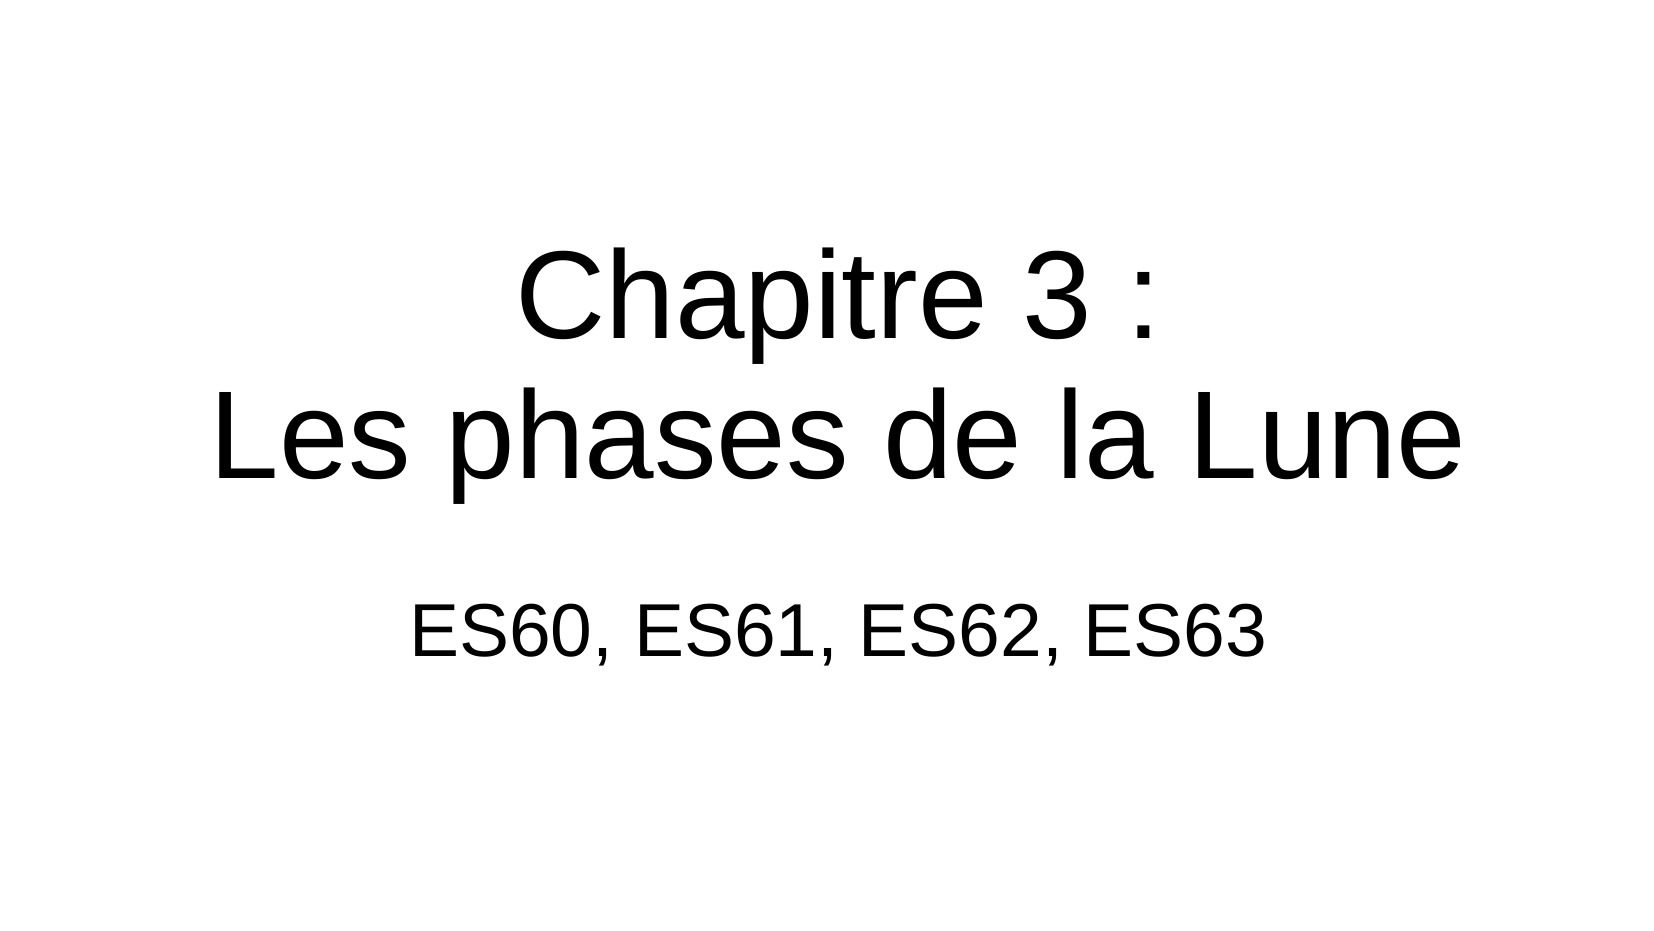

# Chapitre 3 :
Les phases de la Lune
ES60, ES61, ES62, ES63